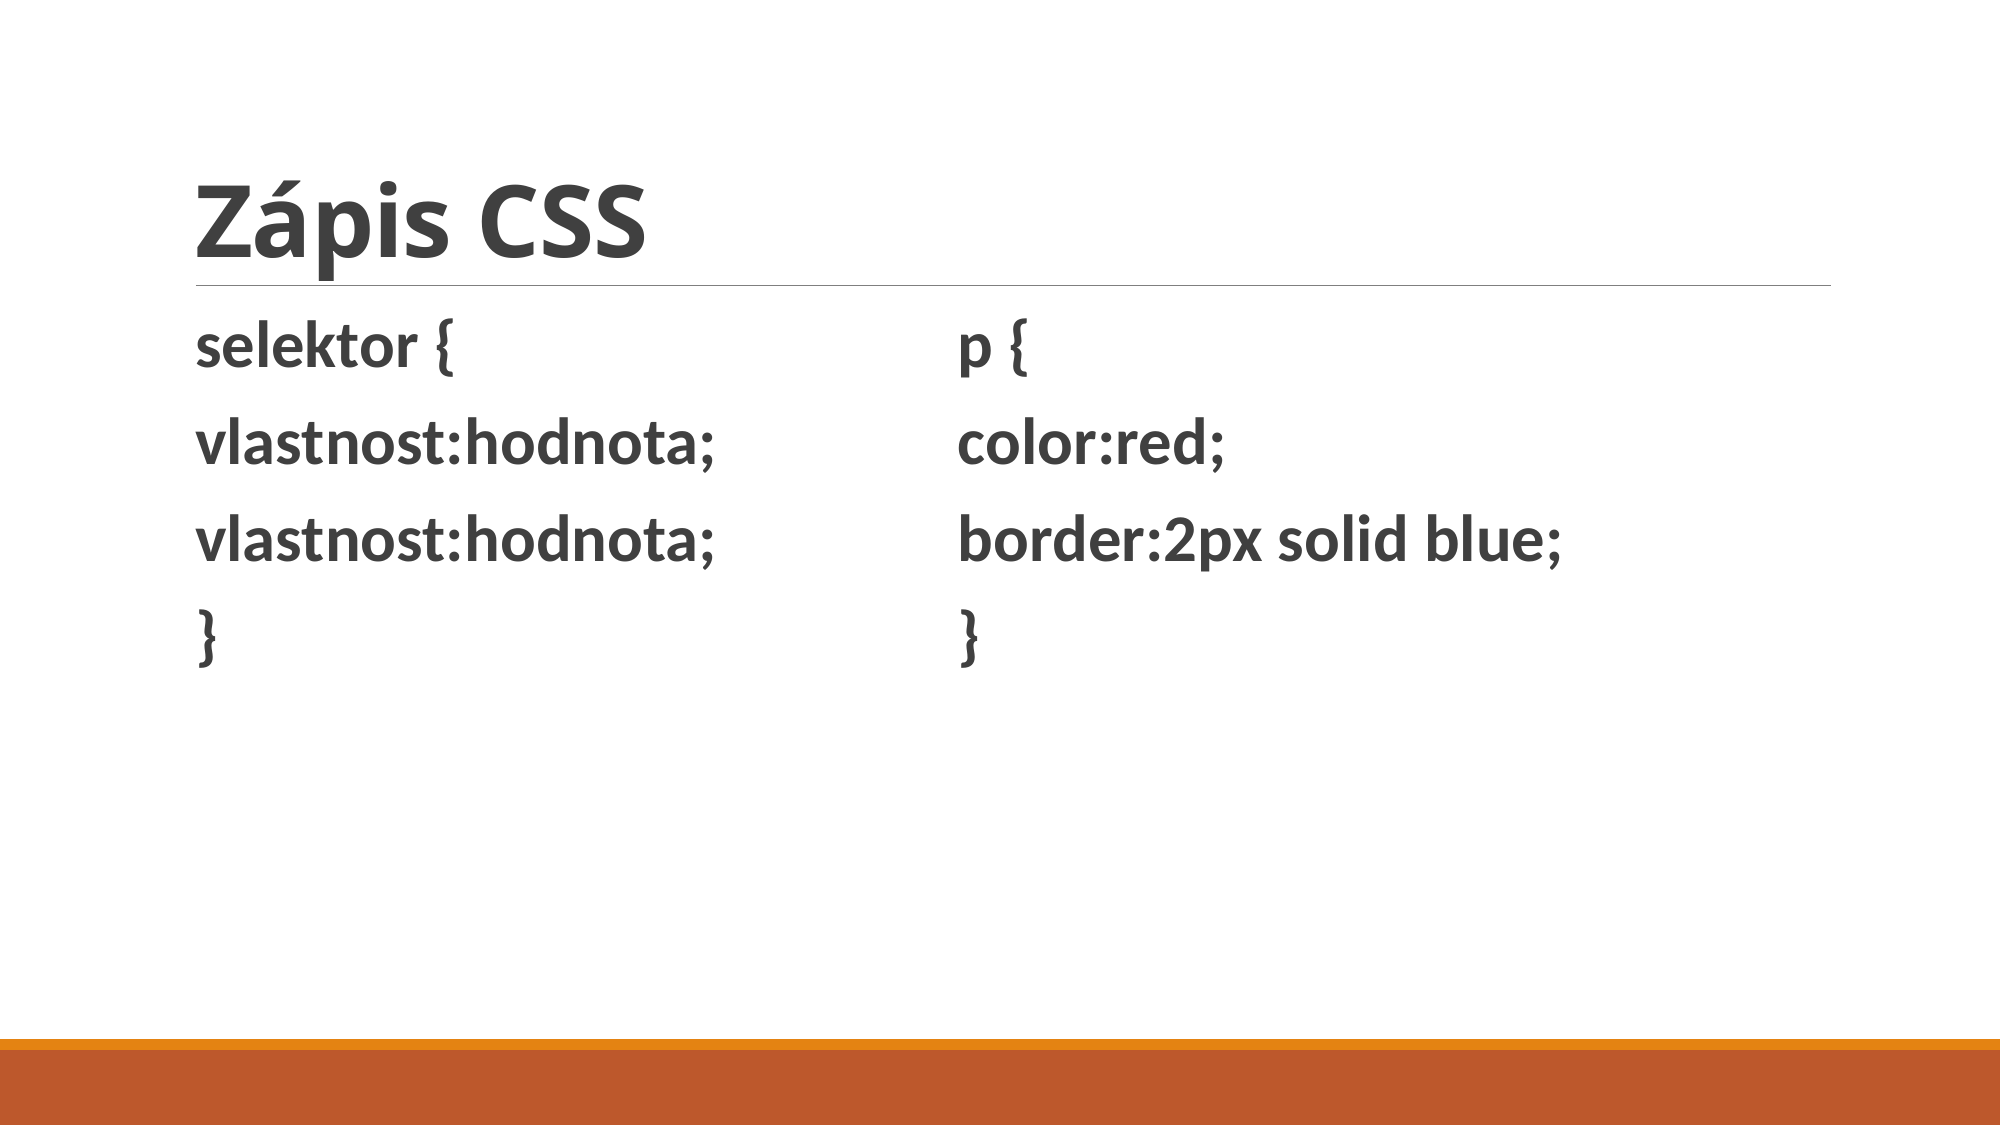

# Zápis CSS
selektor {
vlastnost:hodnota;
vlastnost:hodnota;
}
p {
color:red;
border:2px solid blue;
}